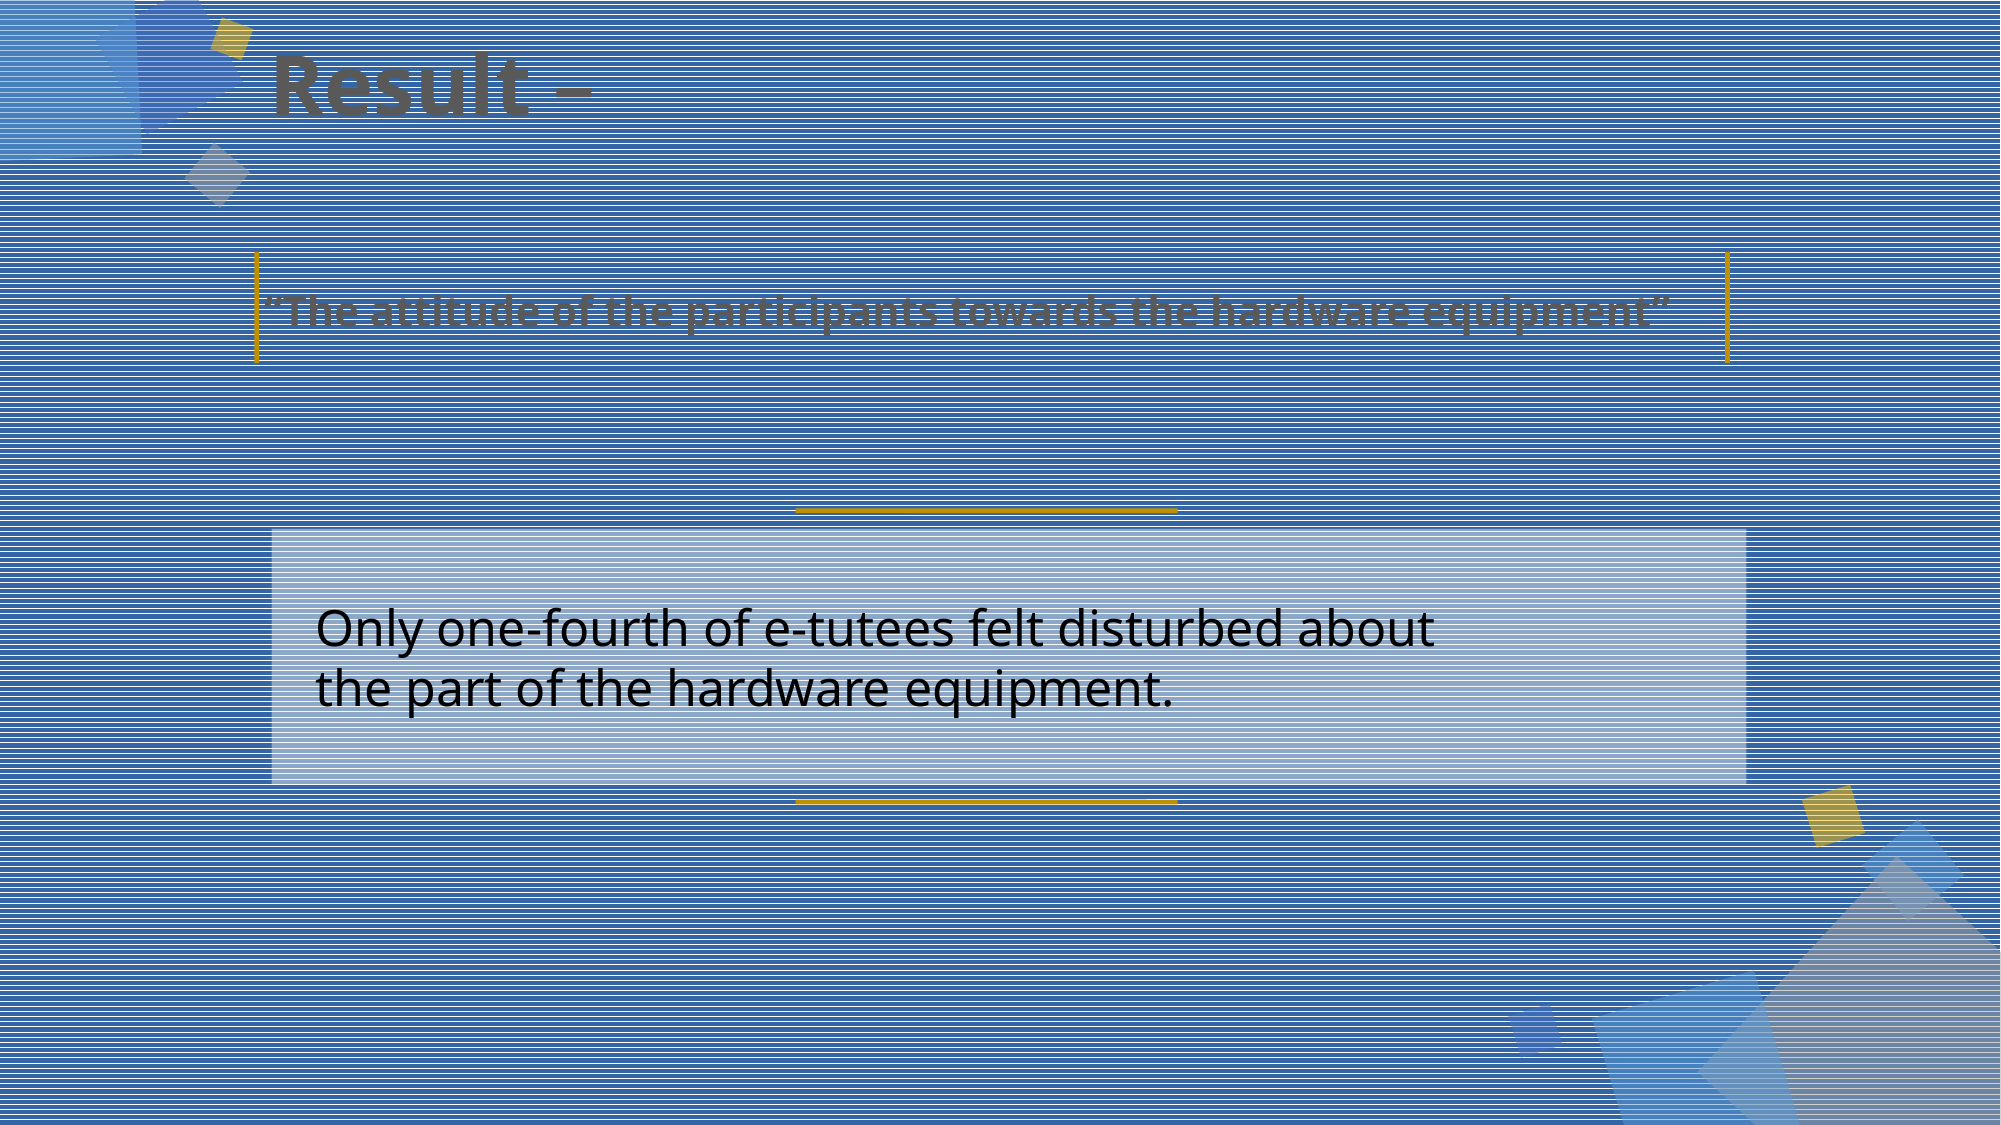

# Result –
“The attitude of the participants towards the hardware equipment”
Only one-fourth of e-tutees felt disturbed about
the part of the hardware equipment.